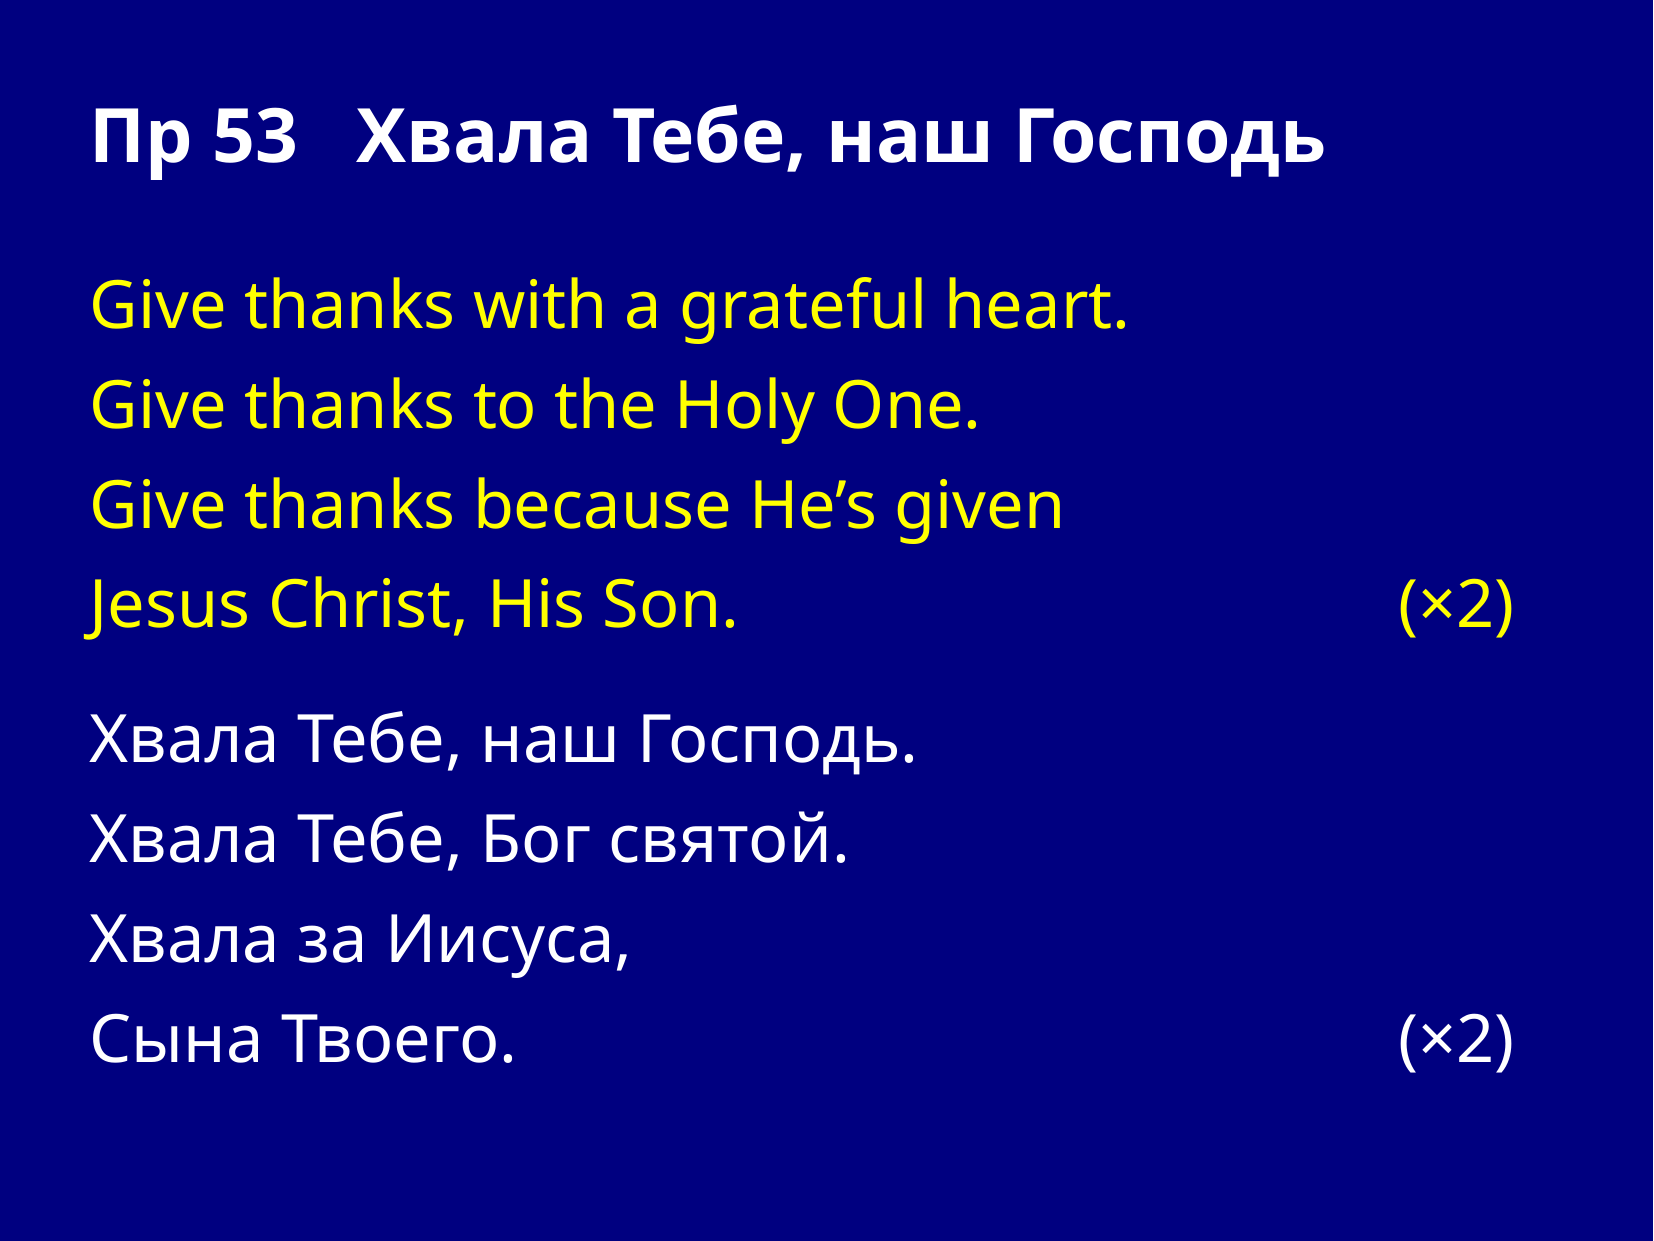

Пр 53 Хвала Тебе, наш Господь
Give thanks with a grateful heart.
Give thanks to the Holy One.
Give thanks because He’s given
Jesus Christ, His Son.	(×2)
Хвала Тебе, наш Господь.
Хвала Тебе, Бог святой.
Хвала за Иисуса,
Сына Твоего.	(×2)